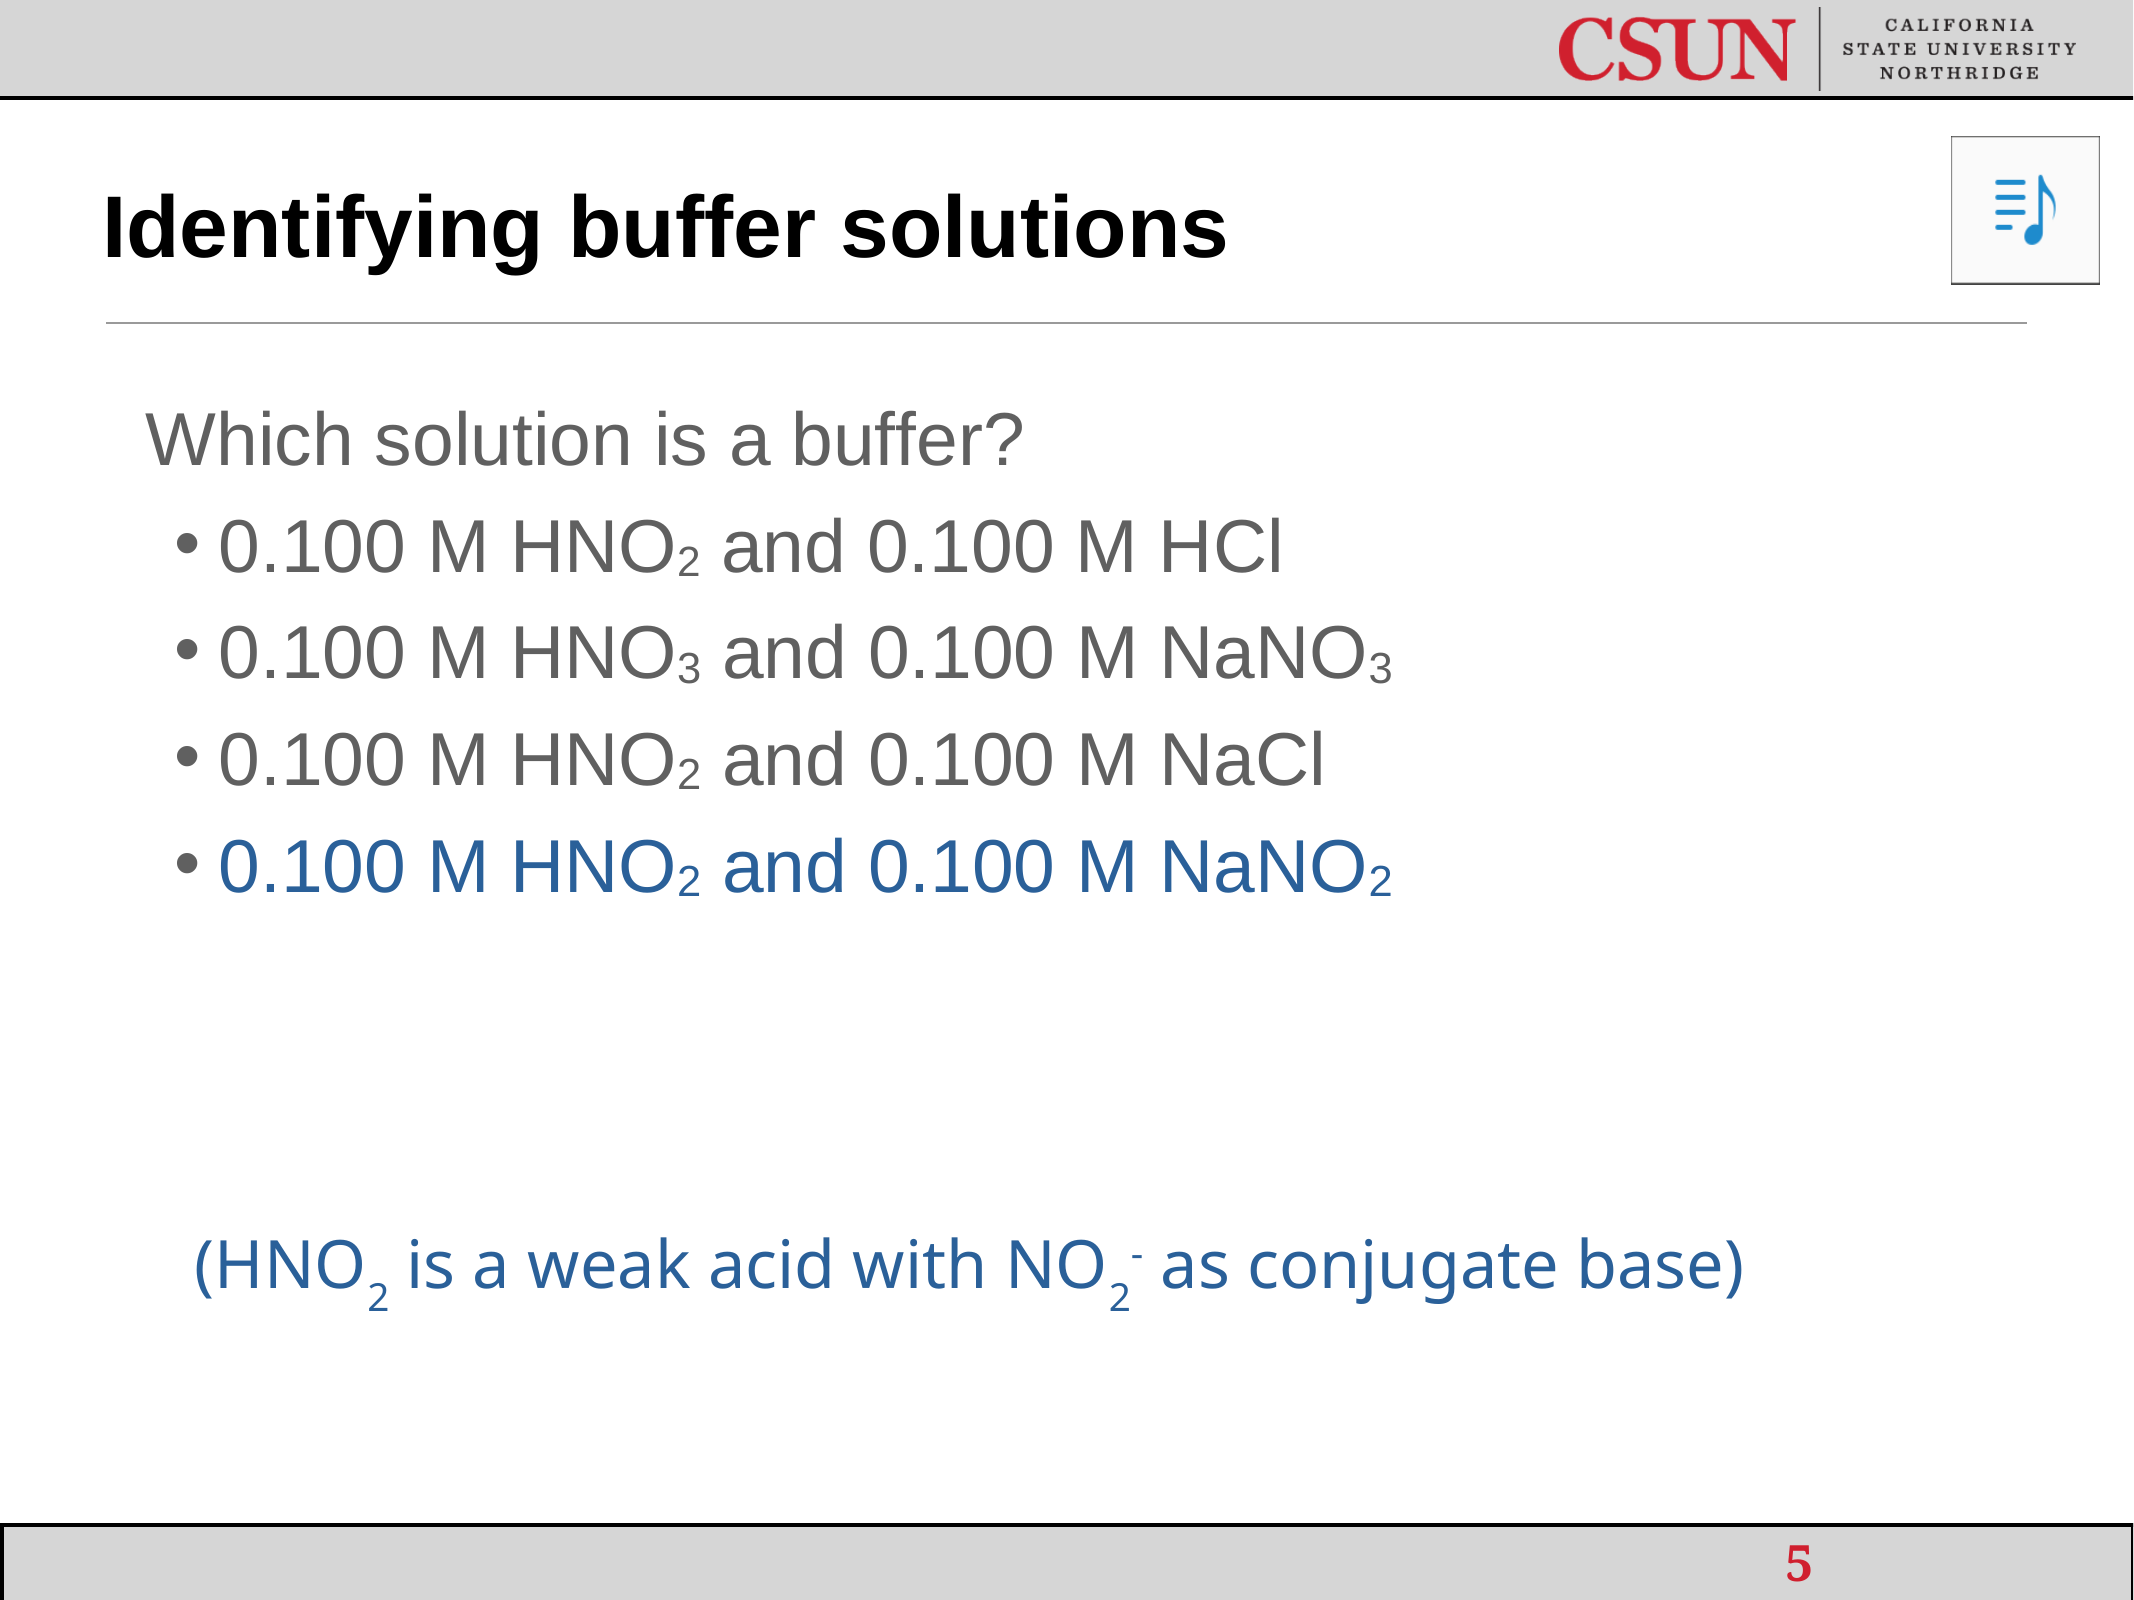

# Identifying buffer solutions
Which solution is a buffer?
0.100 M HNO2 and 0.100 M HCl
0.100 M HNO3 and 0.100 M NaNO3
0.100 M HNO2 and 0.100 M NaCl
0.100 M HNO2 and 0.100 M NaNO2
(HNO2 is a weak acid with NO2- as conjugate base)
5